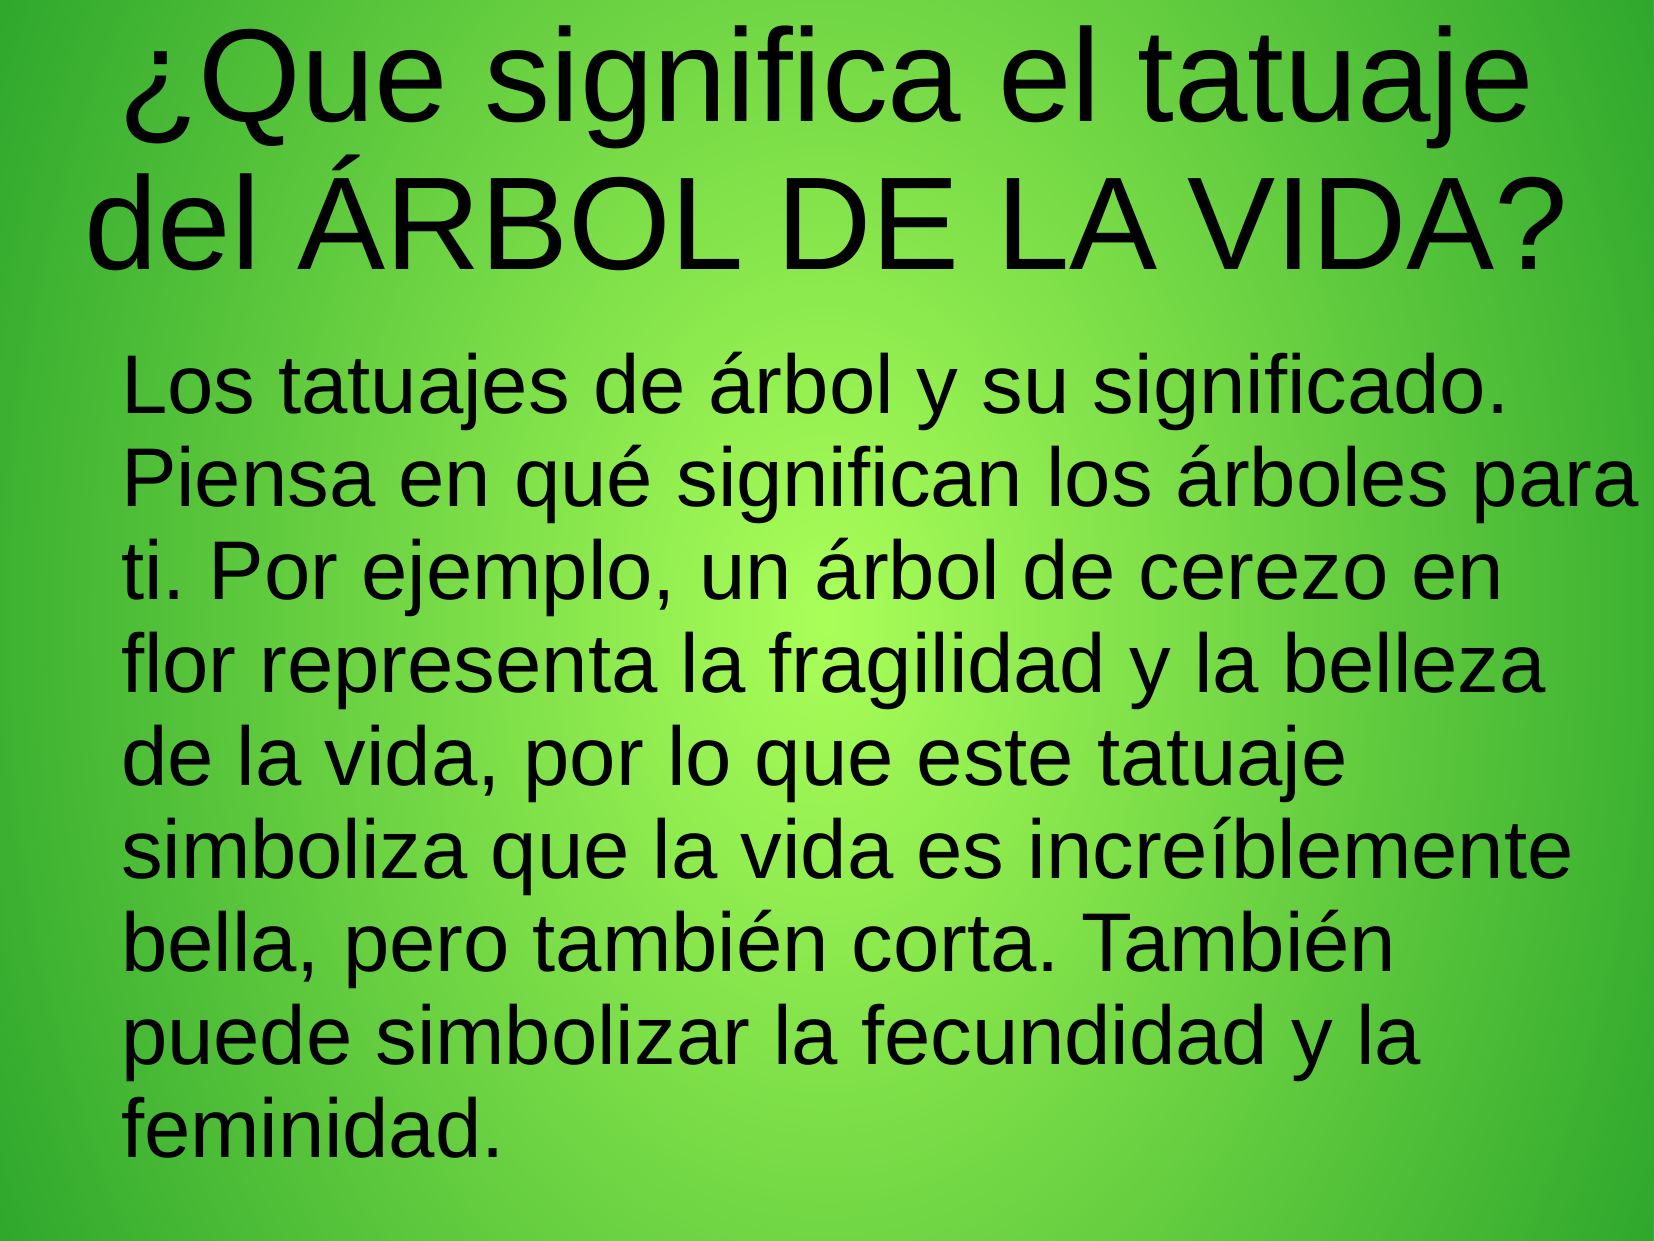

# ¿Que significa el tatuaje del ÁRBOL DE LA VIDA?
Los tatuajes de árbol y su significado. Piensa en qué significan los árboles para ti. Por ejemplo, un árbol de cerezo en flor representa la fragilidad y la belleza de la vida, por lo que este tatuaje simboliza que la vida es increíblemente bella, pero también corta. También puede simbolizar la fecundidad y la feminidad.